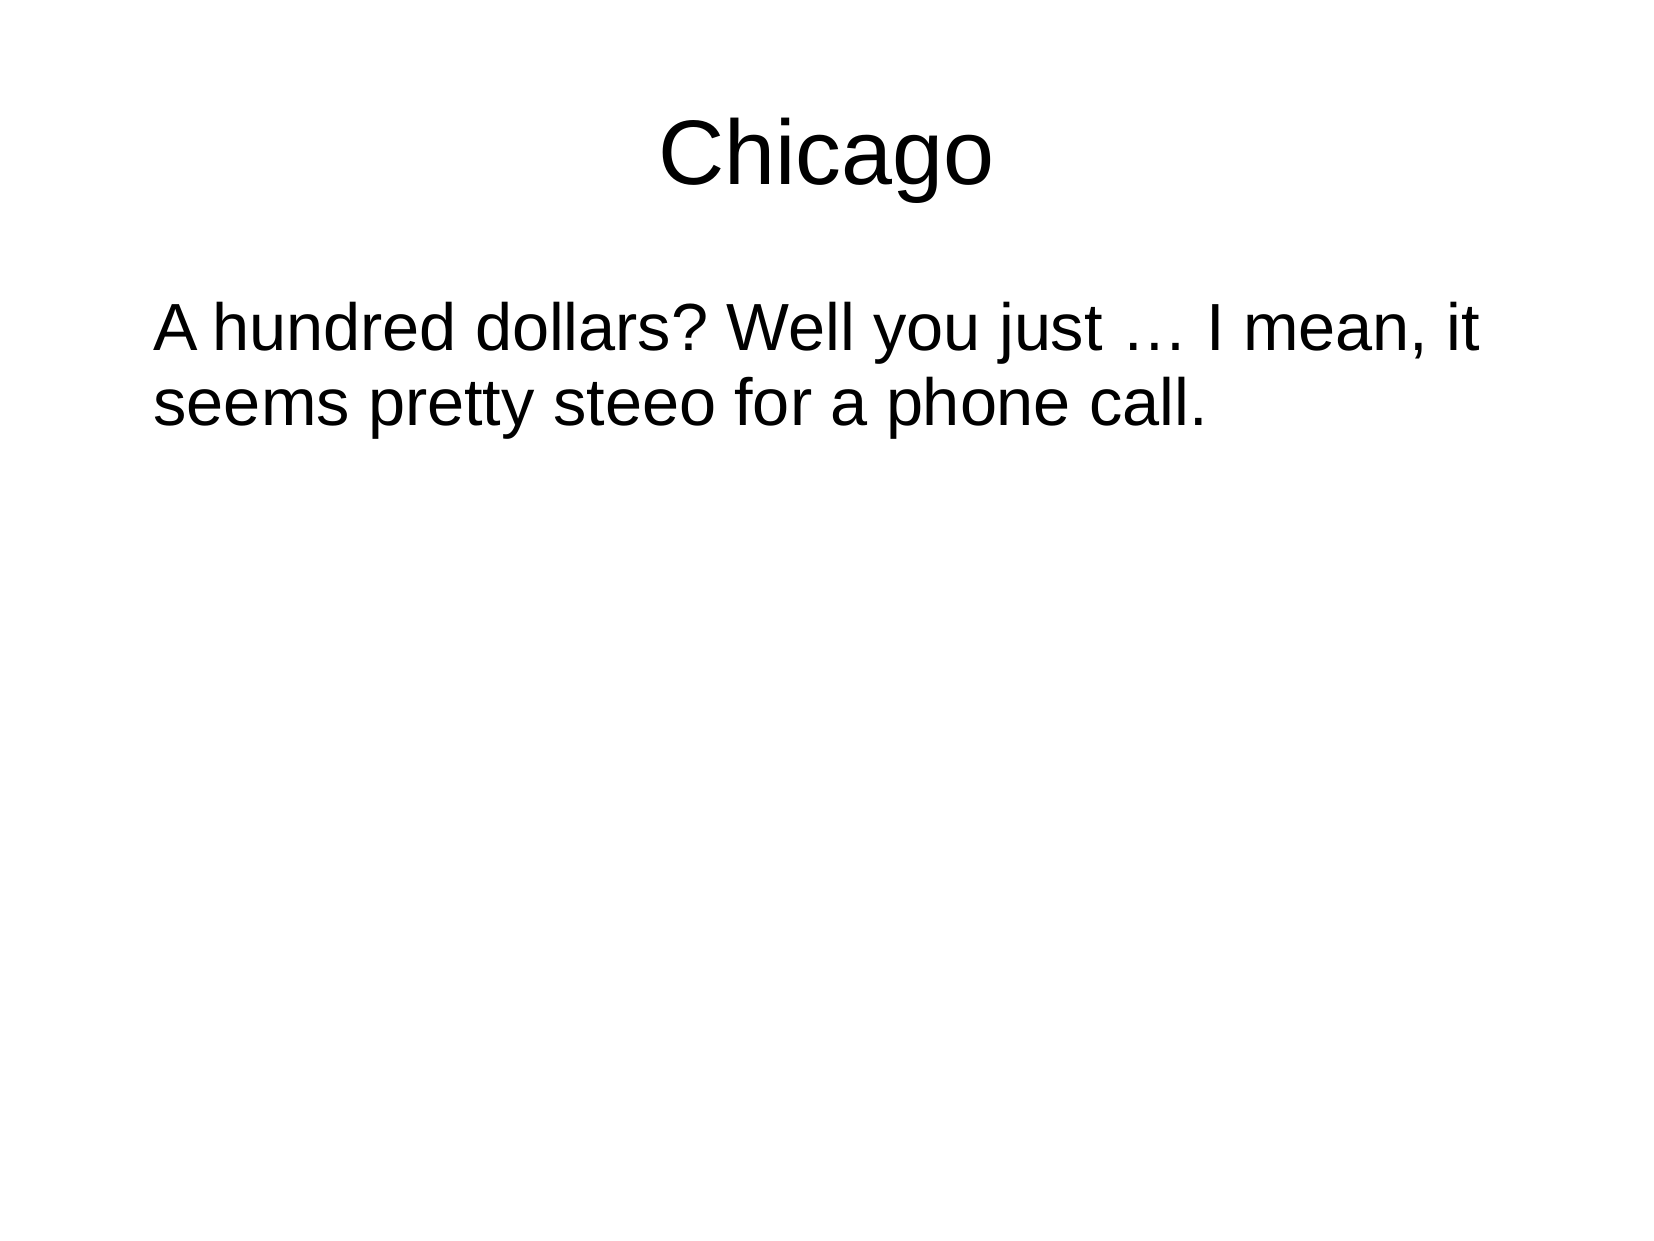

# Chicago
A hundred dollars? Well you just … I mean, it seems pretty steeo for a phone call.